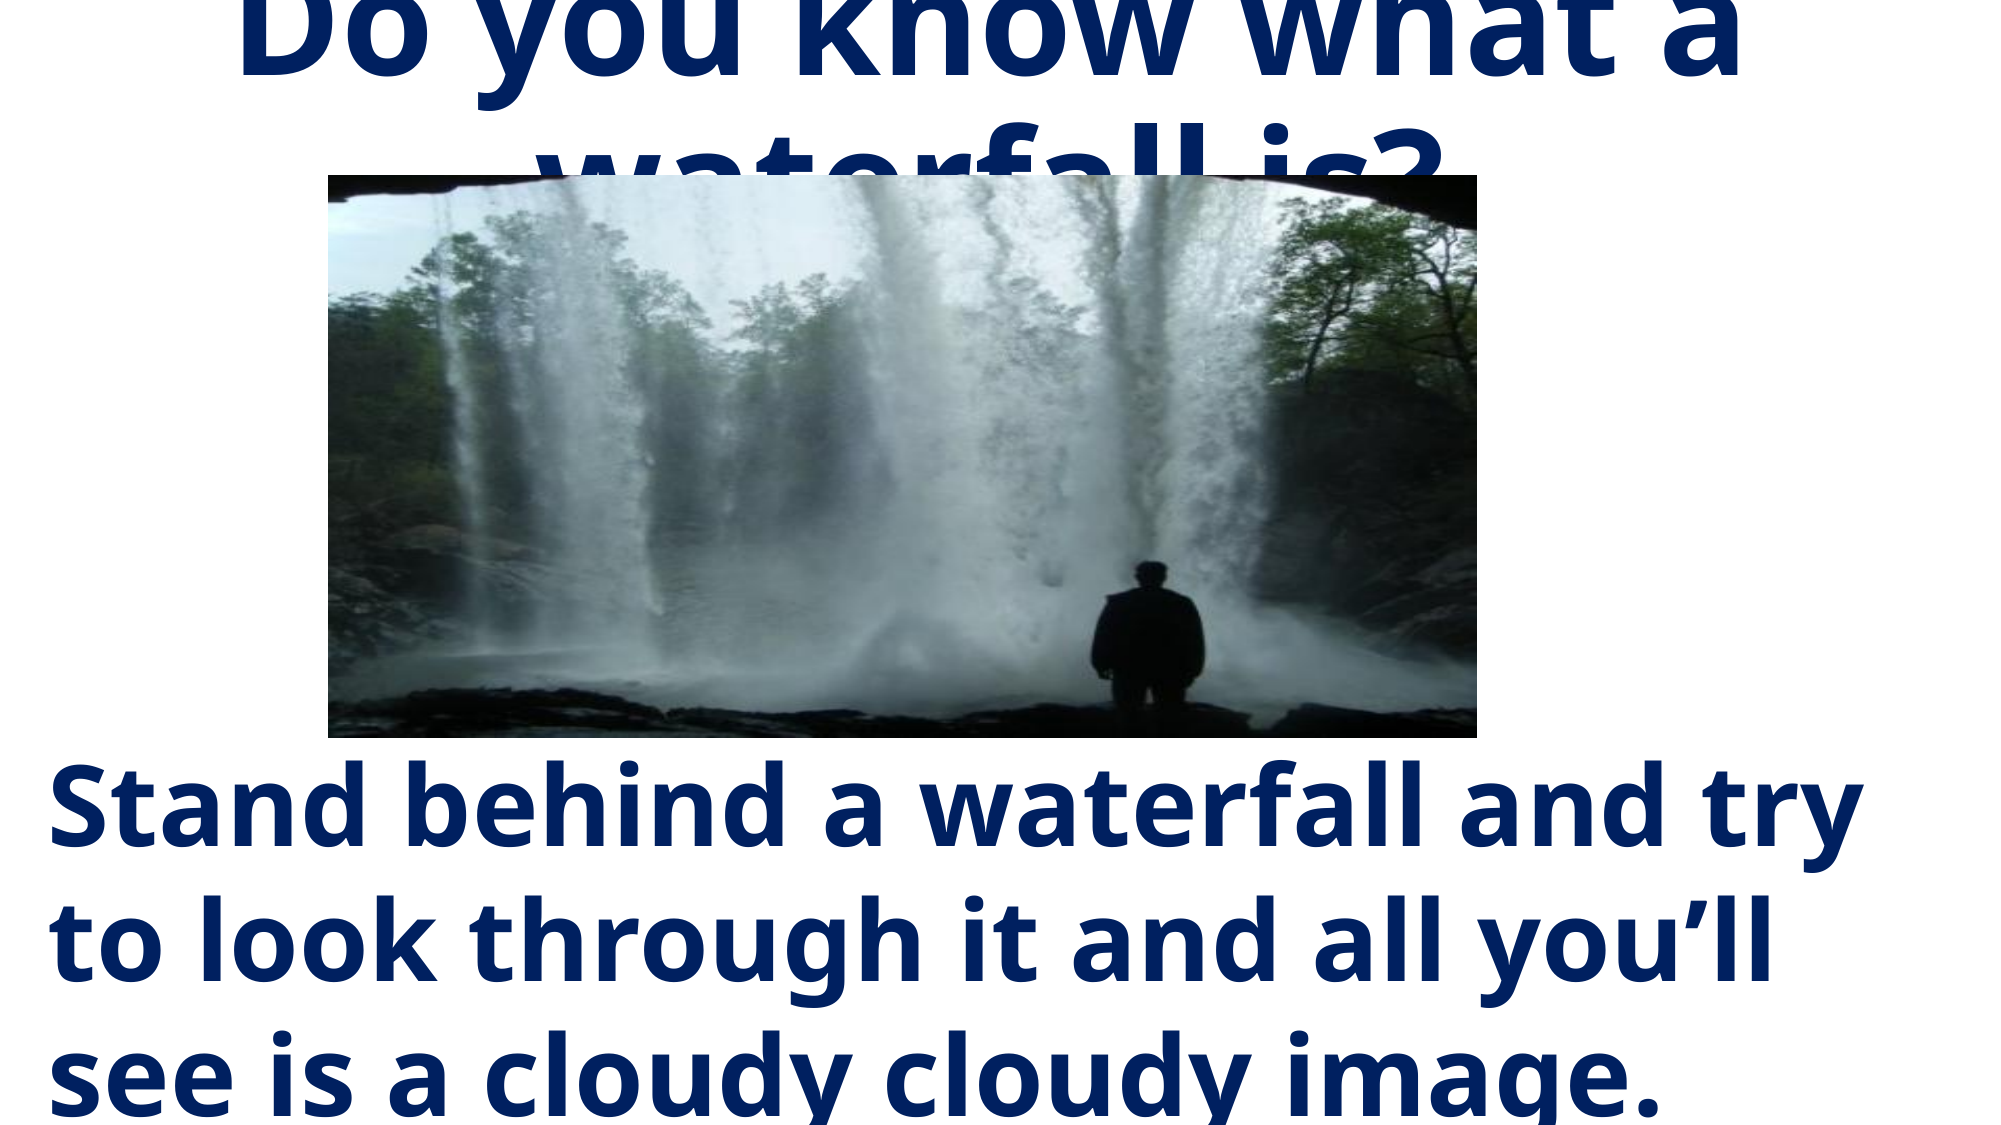

# Do you know what a waterfall is?
Stand behind a waterfall and try to look through it and all you’ll see is a cloudy cloudy image.